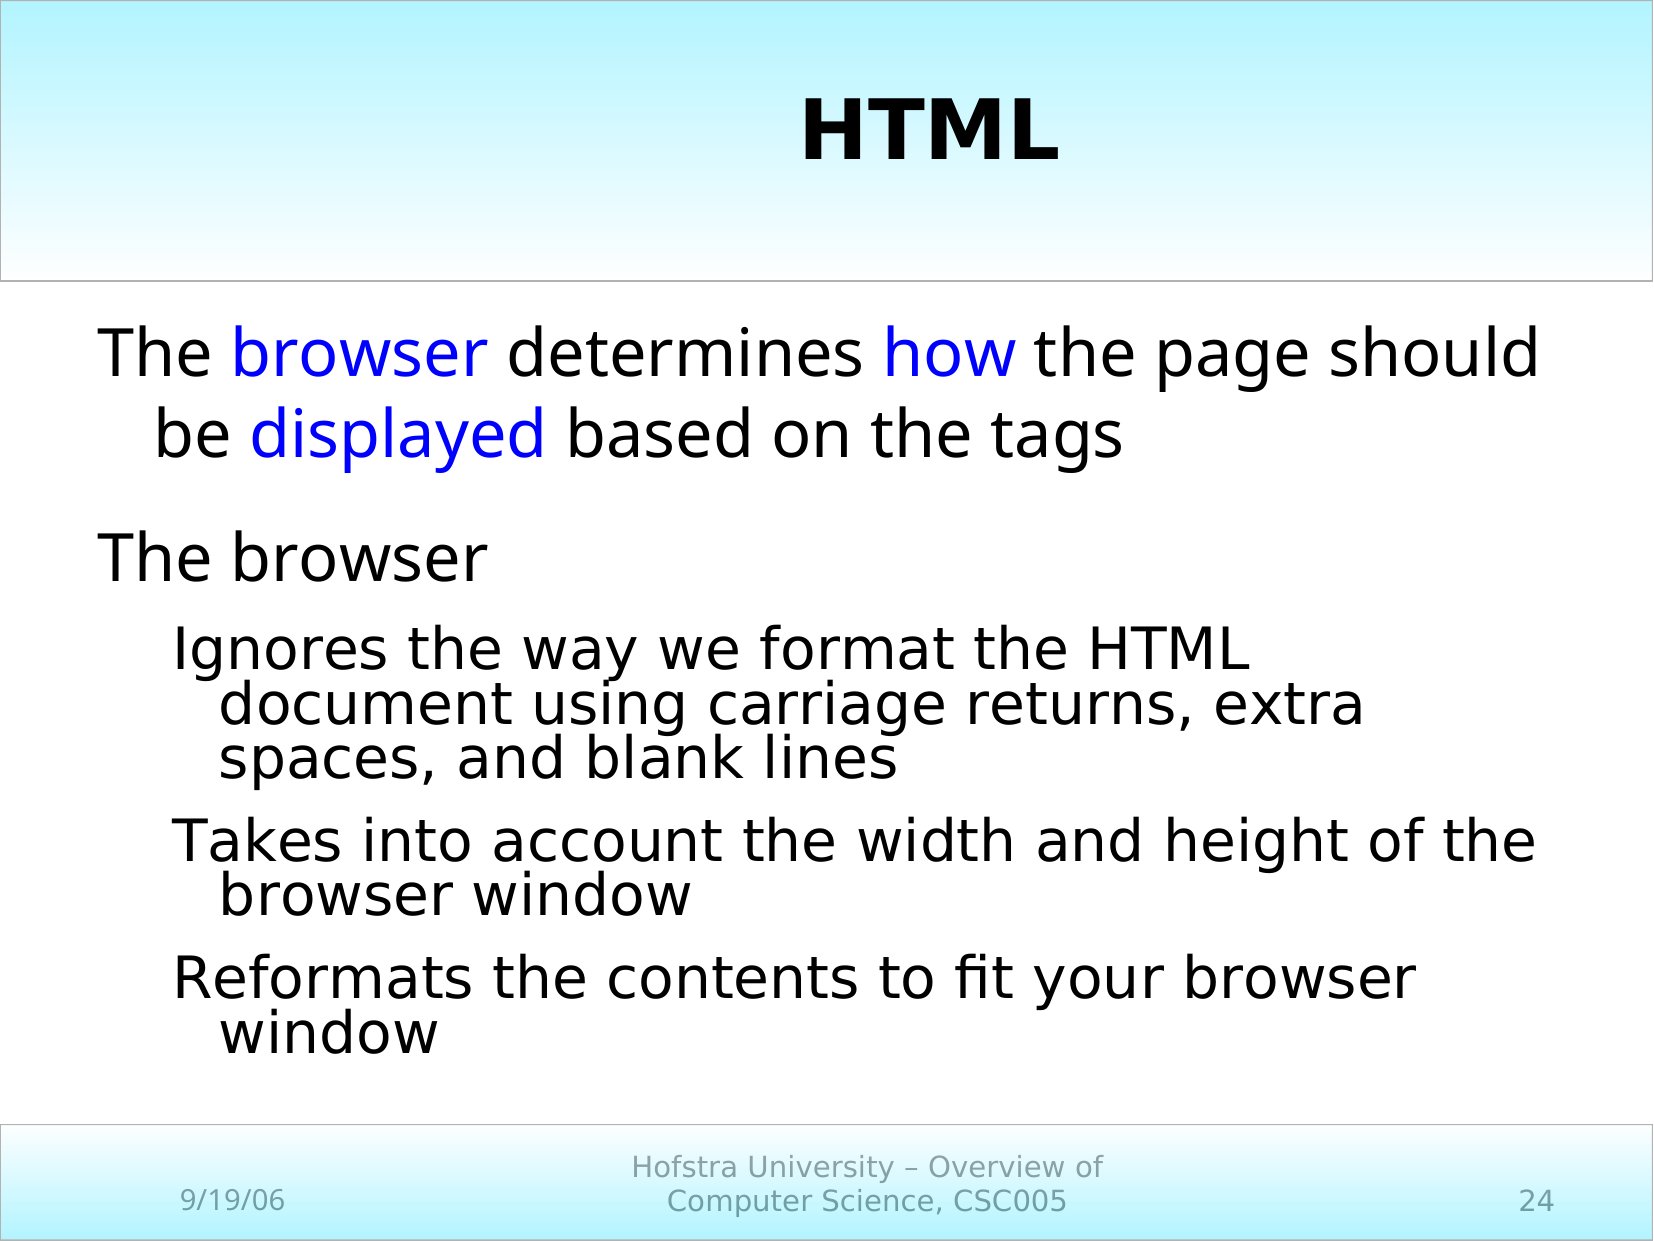

# HTML
The browser determines how the page should be displayed based on the tags
The browser
Ignores the way we format the HTML document using carriage returns, extra spaces, and blank lines
Takes into account the width and height of the browser window
Reformats the contents to fit your browser window
24